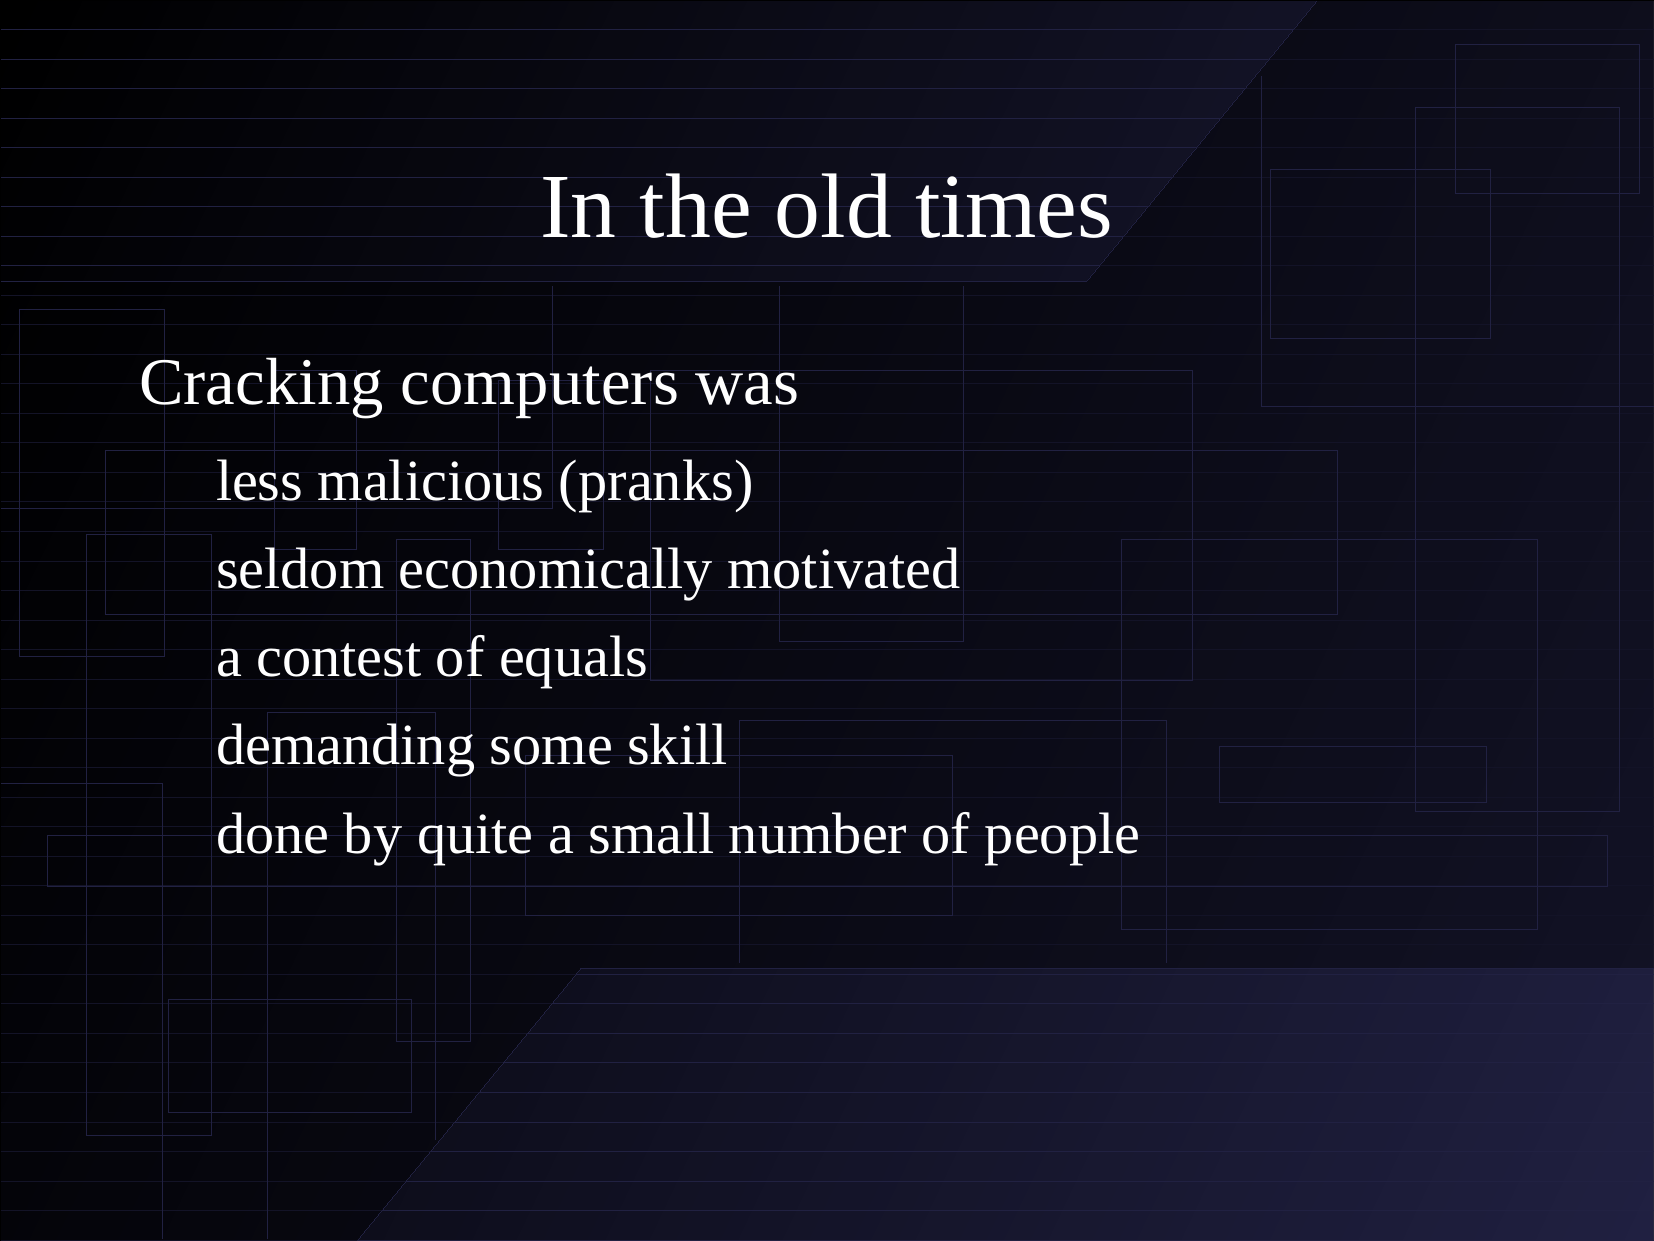

# In the old times
Cracking computers was
less malicious (pranks)
seldom economically motivated
a contest of equals
demanding some skill
done by quite a small number of people